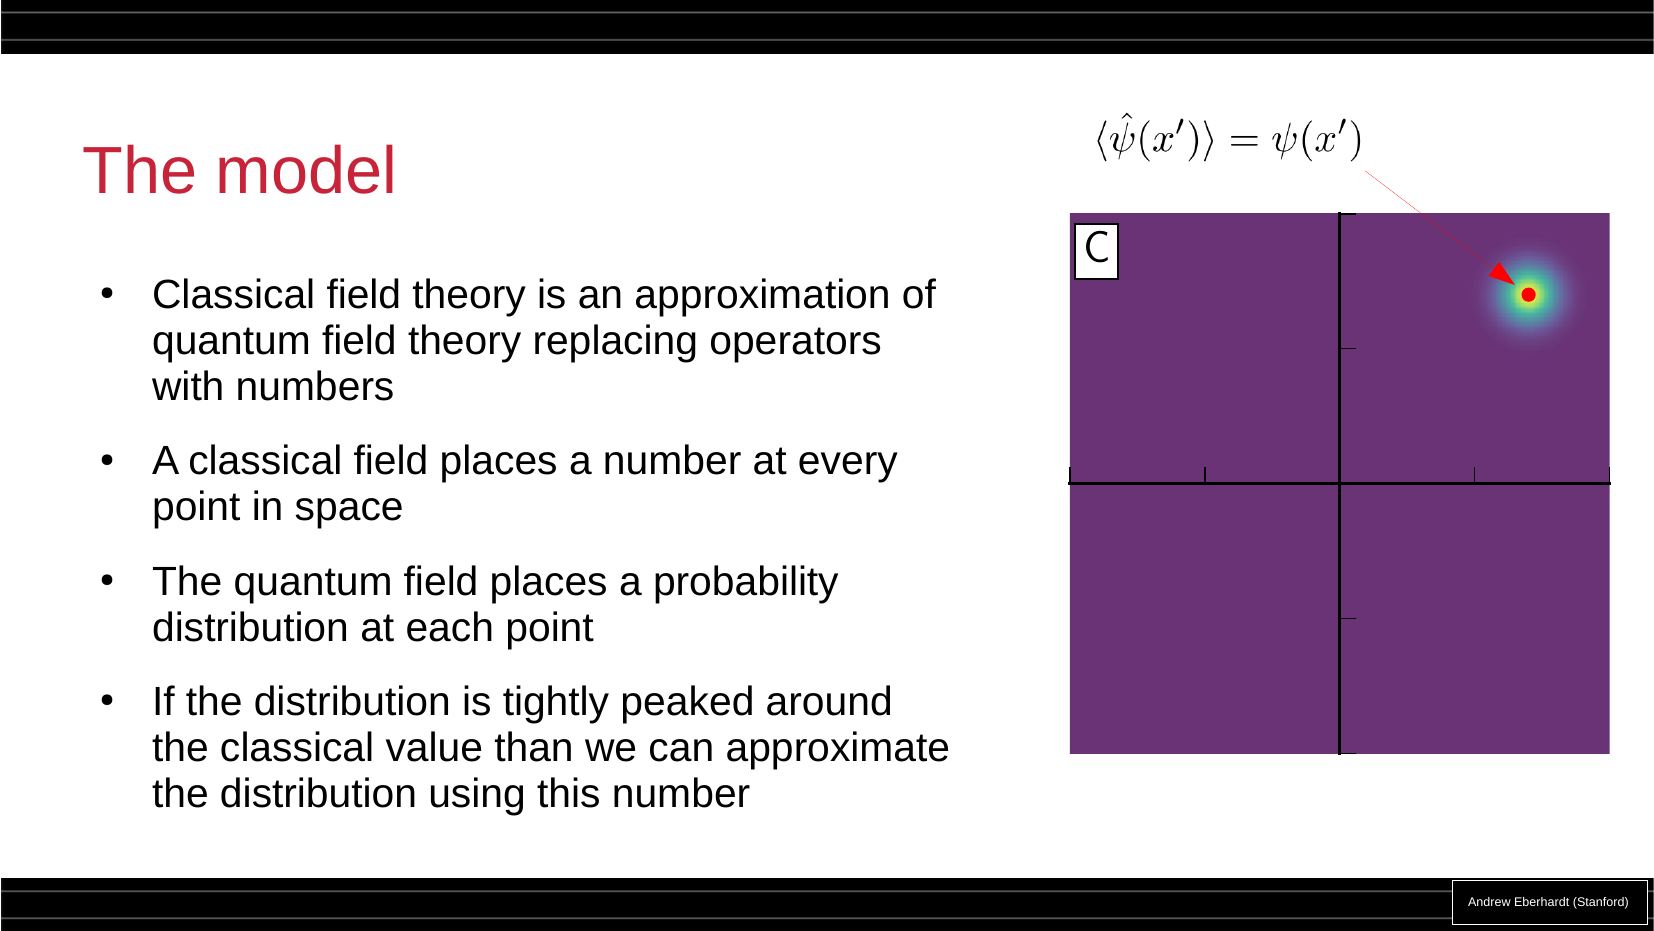

# The model
Classical field theory is an approximation of quantum field theory replacing operators with numbers
A classical field places a number at every point in space
The quantum field places a probability distribution at each point
If the distribution is tightly peaked around the classical value than we can approximate the distribution using this number
Andrew Eberhardt (Stanford)